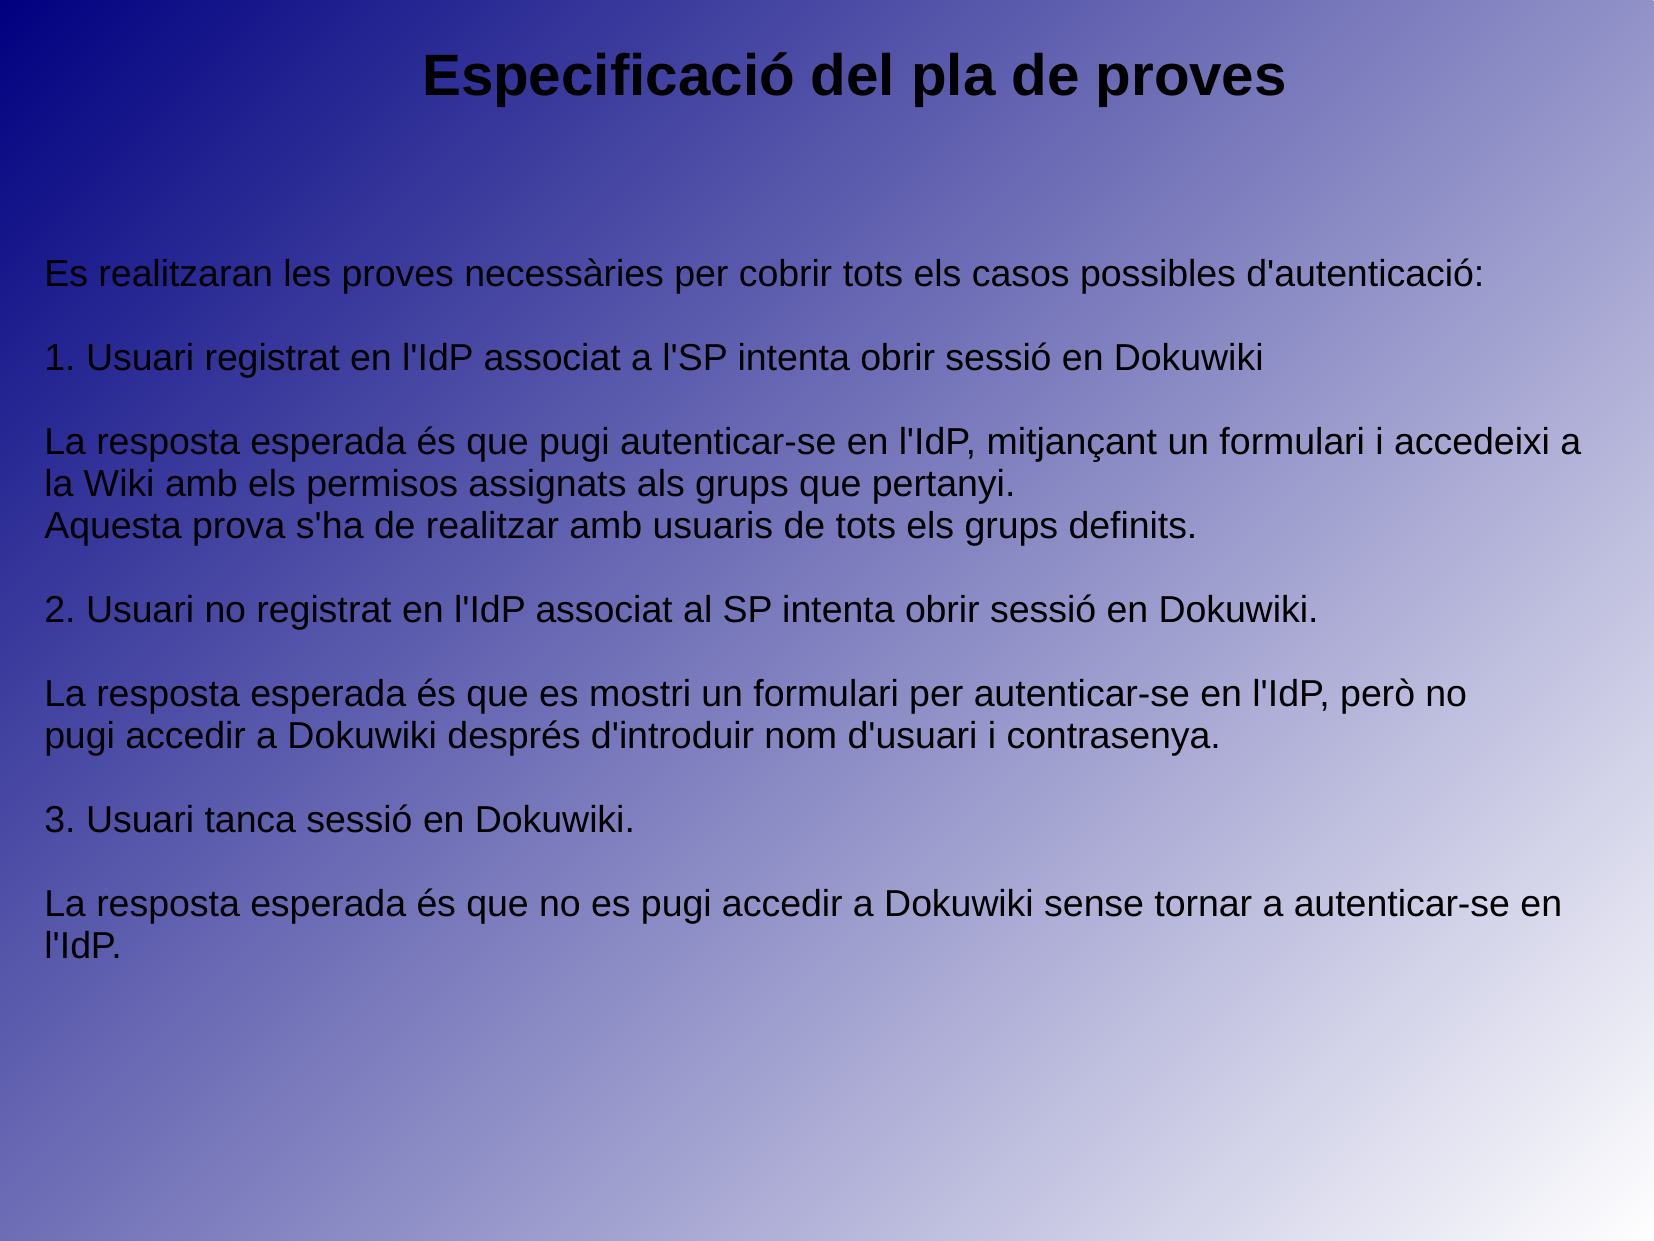

Especificació del pla de proves
Es realitzaran les proves necessàries per cobrir tots els casos possibles d'autenticació:
 Usuari registrat en l'IdP associat a l'SP intenta obrir sessió en Dokuwiki
La resposta esperada és que pugi autenticar-se en l'IdP, mitjançant un formulari i accedeixi a la Wiki amb els permisos assignats als grups que pertanyi.
Aquesta prova s'ha de realitzar amb usuaris de tots els grups definits.
 Usuari no registrat en l'IdP associat al SP intenta obrir sessió en Dokuwiki.
La resposta esperada és que es mostri un formulari per autenticar-se en l'IdP, però no pugi accedir a Dokuwiki després d'introduir nom d'usuari i contrasenya.
 Usuari tanca sessió en Dokuwiki.
La resposta esperada és que no es pugi accedir a Dokuwiki sense tornar a autenticar-se en l'IdP.